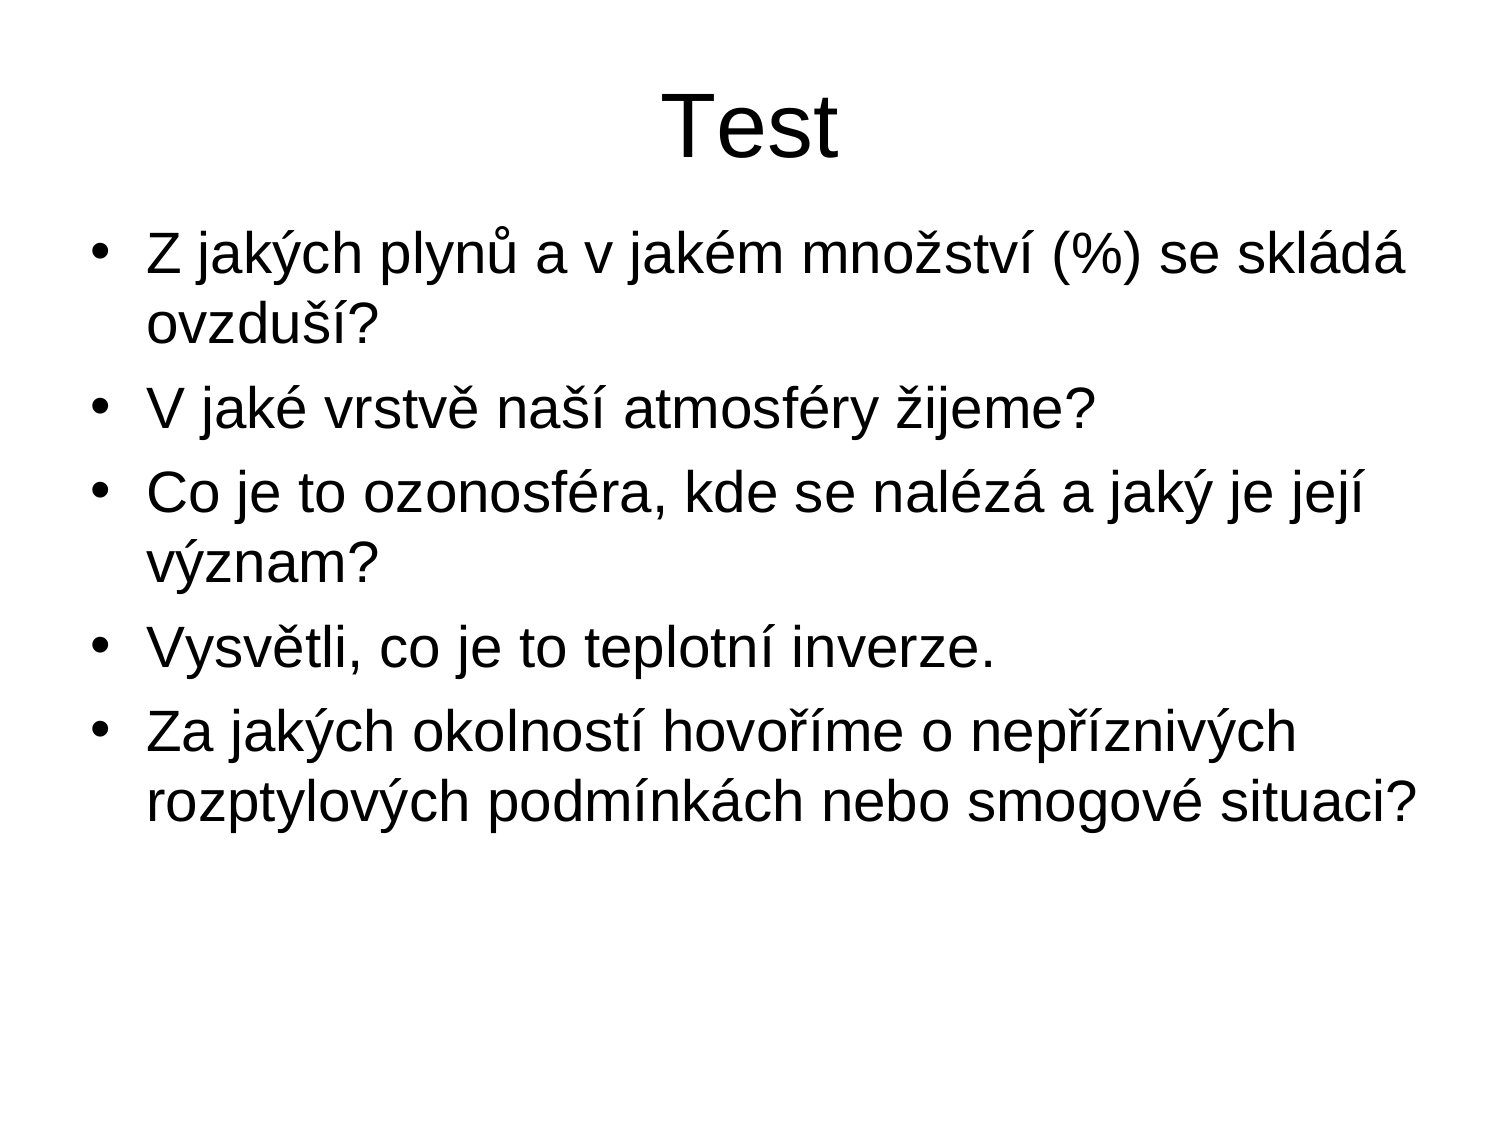

# Test
Z jakých plynů a v jakém množství (%) se skládá ovzduší?
V jaké vrstvě naší atmosféry žijeme?
Co je to ozonosféra, kde se nalézá a jaký je její význam?
Vysvětli, co je to teplotní inverze.
Za jakých okolností hovoříme o nepříznivých rozptylových podmínkách nebo smogové situaci?